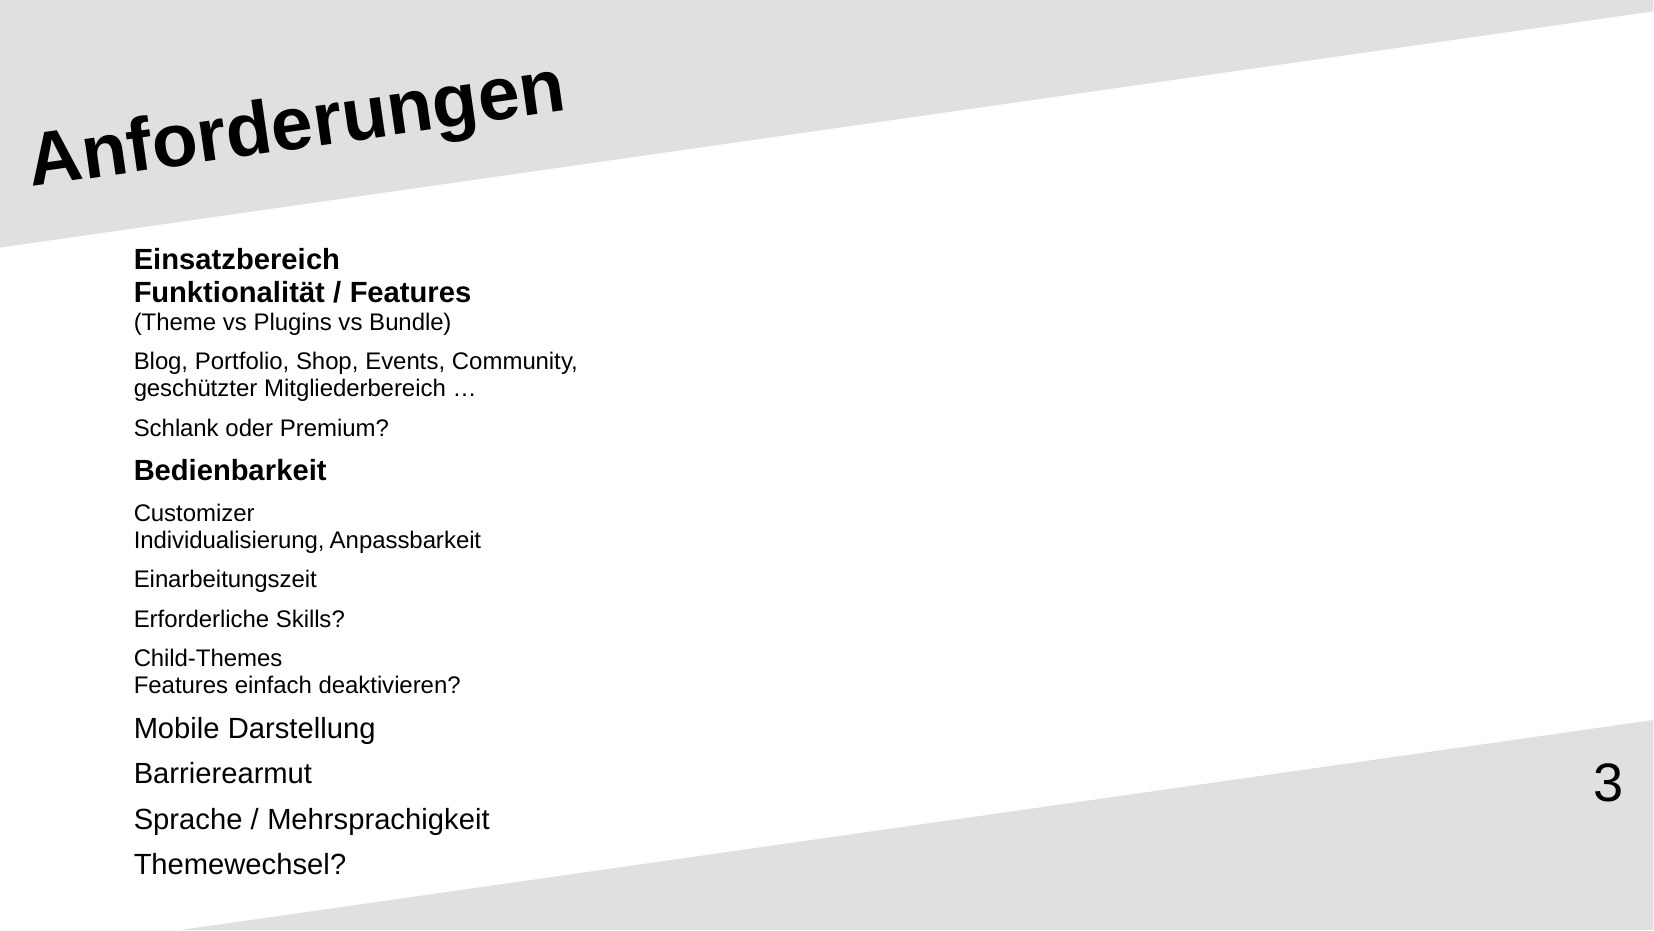

# Anforderungen
Einsatzbereich
Funktionalität / Features
(Theme vs Plugins vs Bundle)
Blog, Portfolio, Shop, Events, Community,
geschützter Mitgliederbereich …
Schlank oder Premium?
Bedienbarkeit
Customizer
Individualisierung, Anpassbarkeit
Einarbeitungszeit
Erforderliche Skills?
Child-Themes
Features einfach deaktivieren?
Mobile Darstellung
Barrierearmut
Sprache / Mehrsprachigkeit
Themewechsel?
3